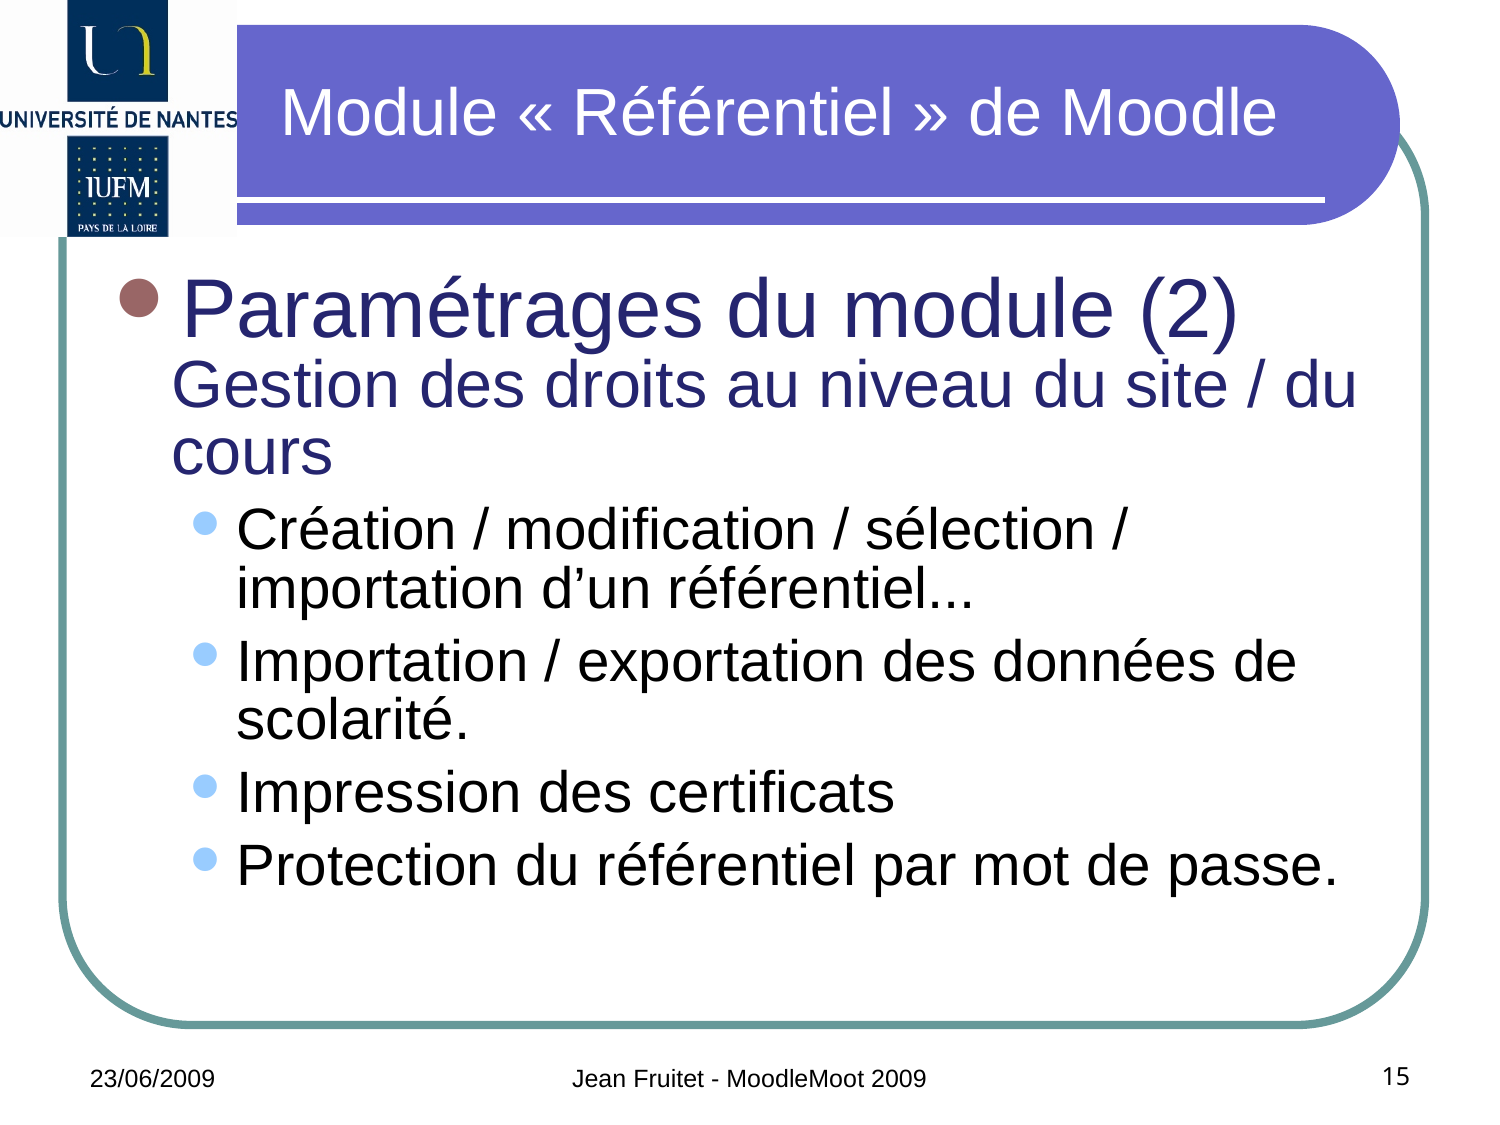

Module « Référentiel » de Moodle
# Paramétrages du module (2) Gestion des droits au niveau du site / du cours
Création / modification / sélection / importation d’un référentiel...
Importation / exportation des données de scolarité.
Impression des certificats
Protection du référentiel par mot de passe.
23/06/2009
Jean Fruitet - MoodleMoot 2009
15